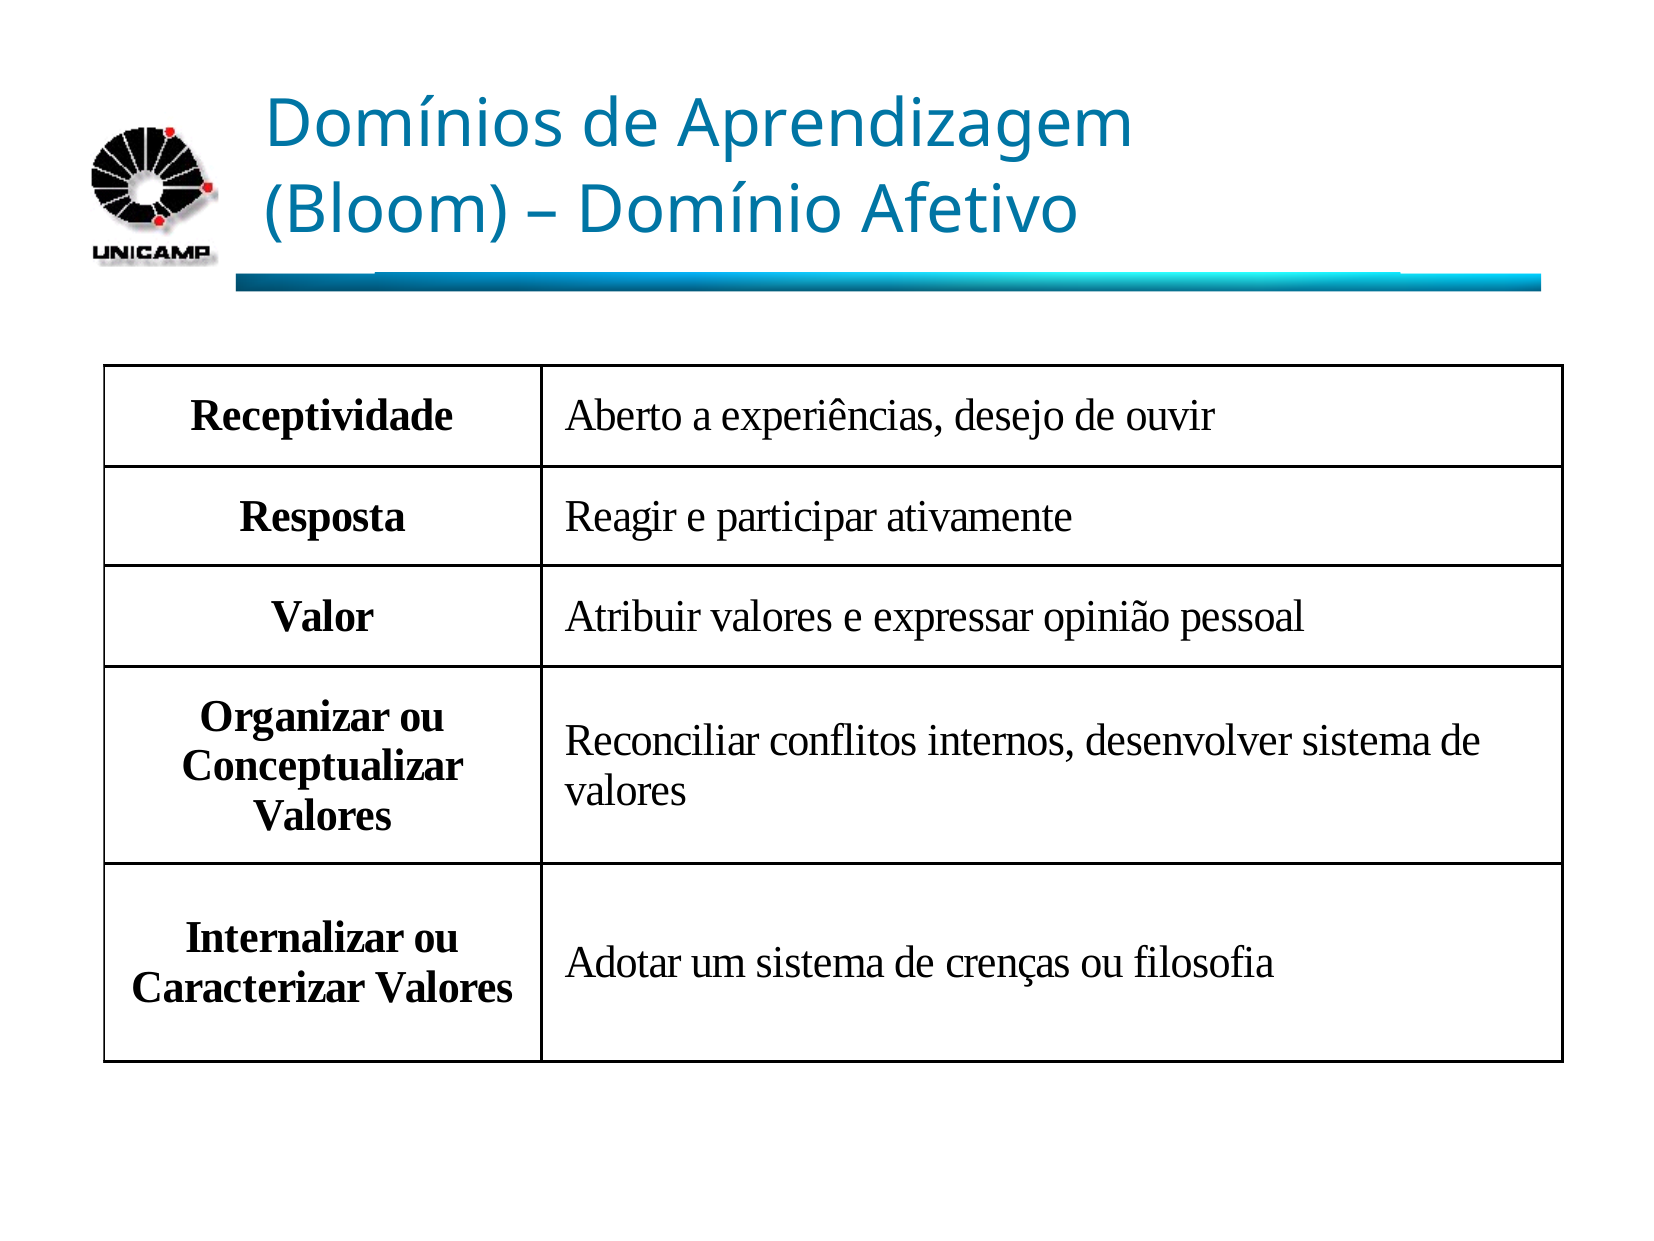

# Domínios de Aprendizagem (Bloom) – Domínio Afetivo